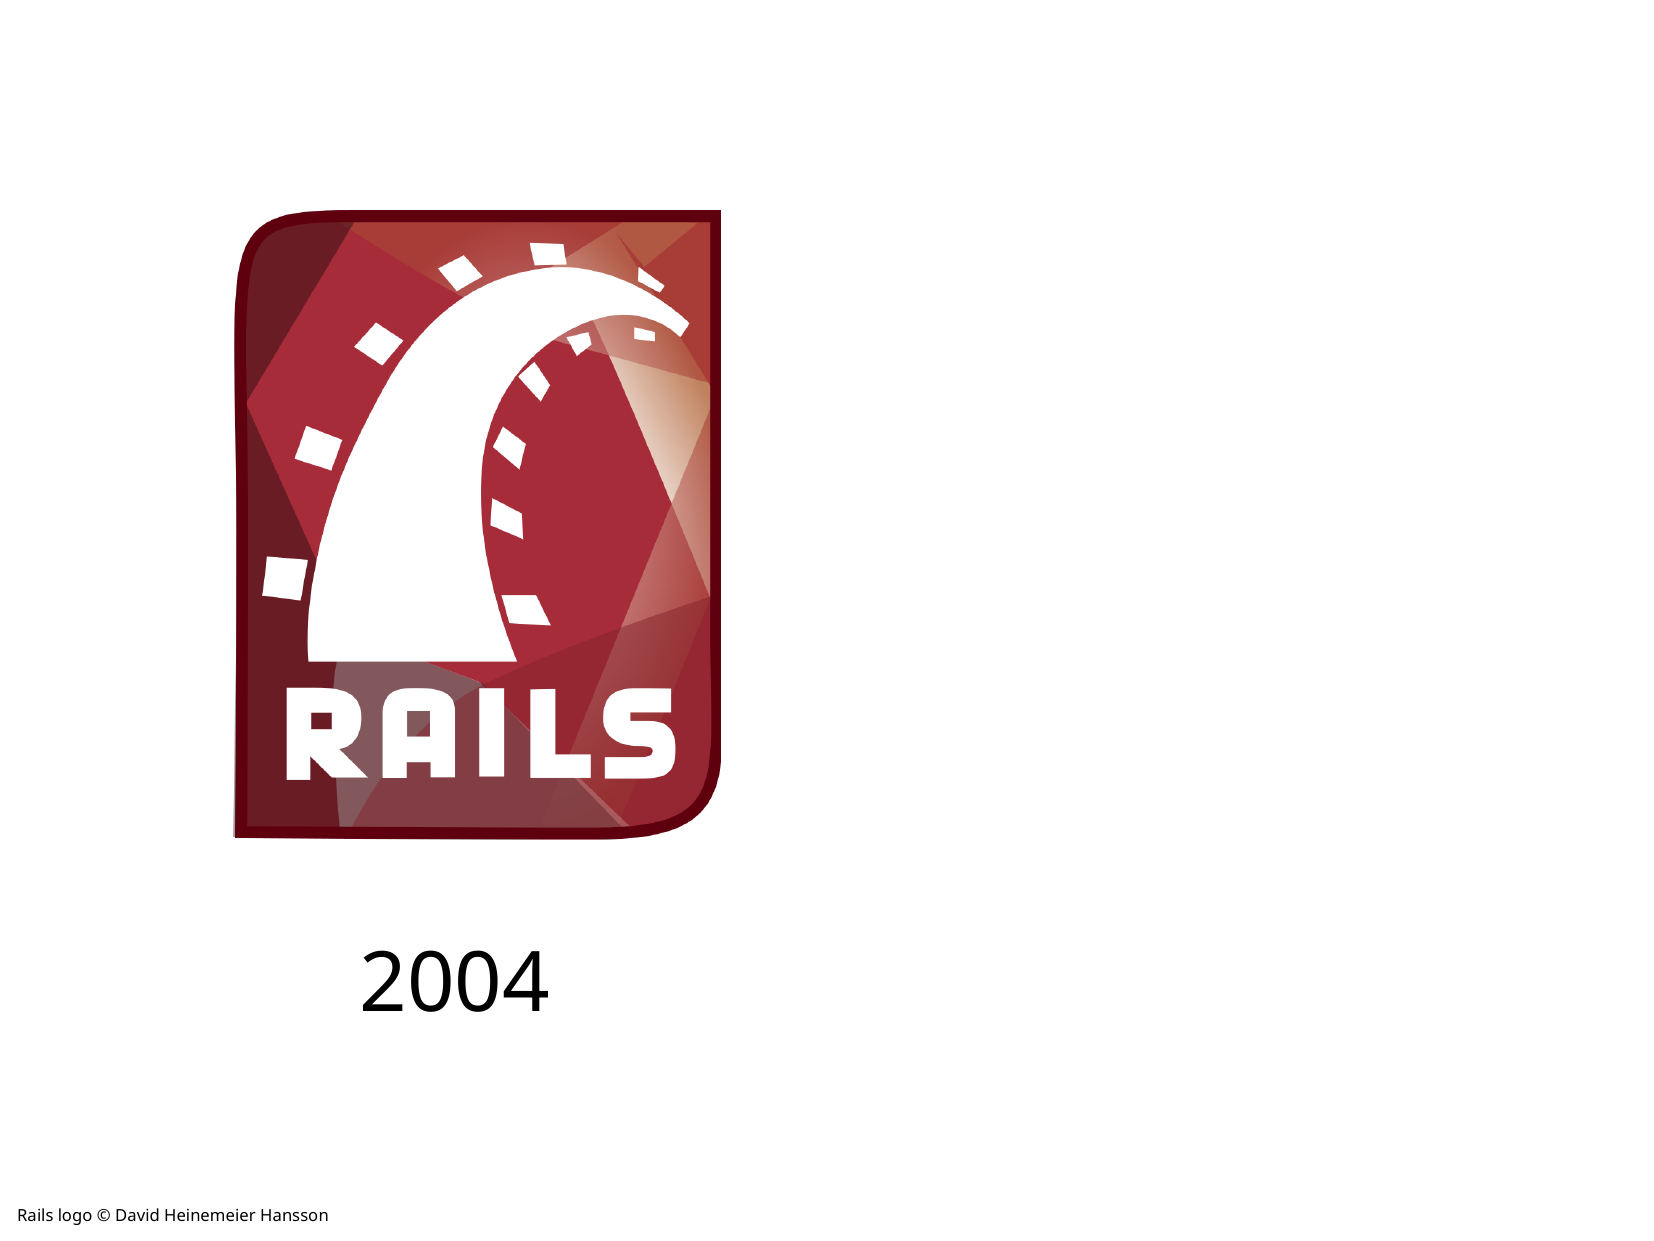

2004
Rails logo © David Heinemeier Hansson